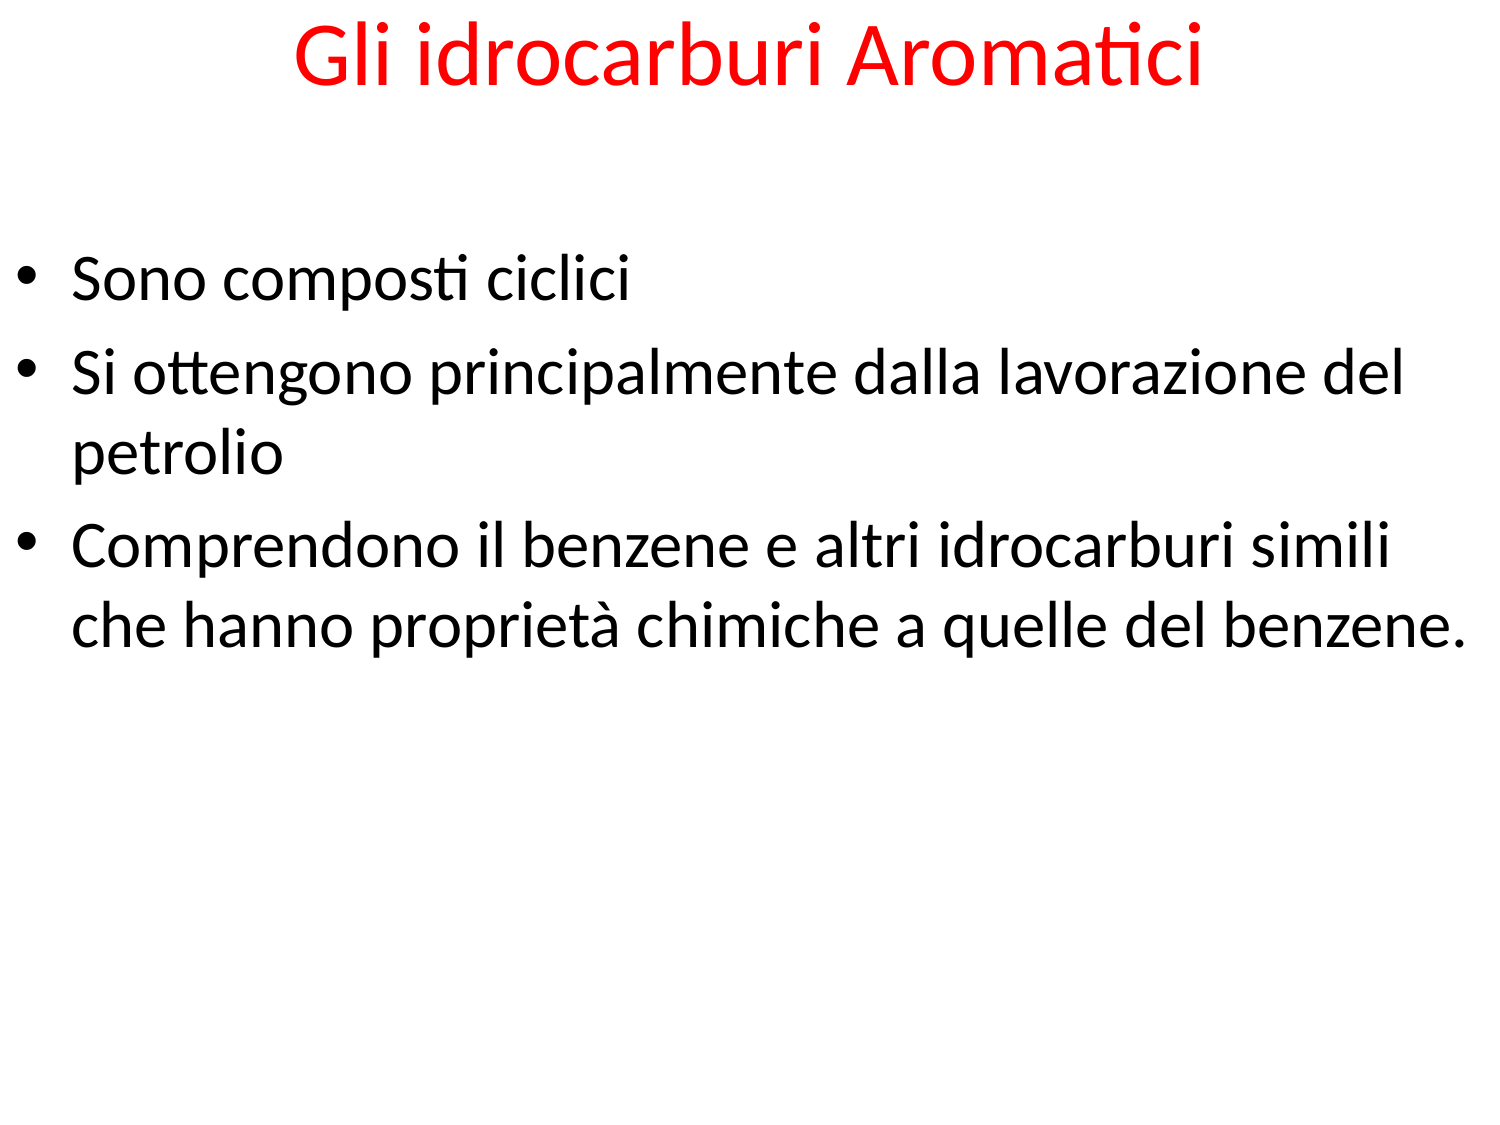

# Gli idrocarburi Aromatici
Sono composti ciclici
Si ottengono principalmente dalla lavorazione del petrolio
Comprendono il benzene e altri idrocarburi simili che hanno proprietà chimiche a quelle del benzene.